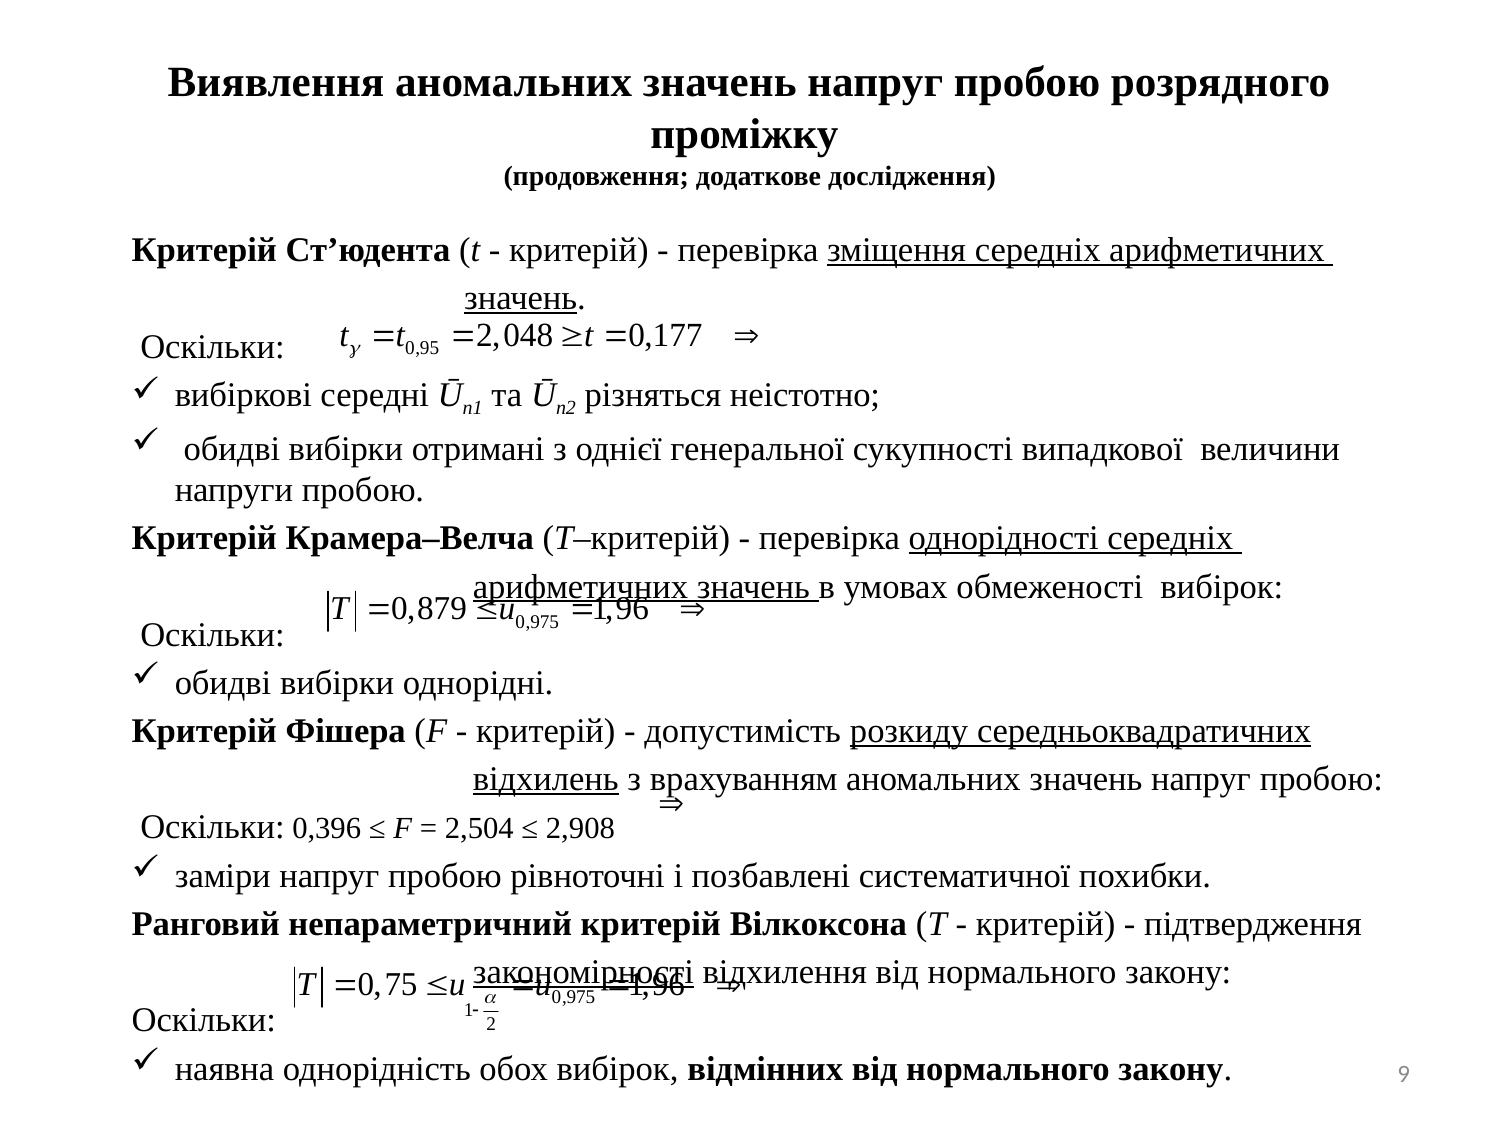

# Виявлення аномальних значень напруг пробою розрядного проміжку (продовження; додаткове дослідження)
Критерій Ст’юдента (t - критерій) - перевірка зміщення середніх арифметичних
 значень.
 Оскільки:
вибіркові середні Ūn1 та Ūn2 різняться неістотно;
 обидві вибірки отримані з однієї генеральної сукупності випадкової величини напруги пробою.
Критерій Крамера–Велча (Т–критерій) - перевірка однорідності середніх
 арифметичних значень в умовах обмеженості вибірок:
 Оскільки:
обидві вибірки однорідні.
Критерій Фішера (F - критерій) - допустимість розкиду середньоквадратичних
 відхилень з врахуванням аномальних значень напруг пробою:
 Оскільки: 0,396 ≤ F = 2,504 ≤ 2,908
заміри напруг пробою рівноточні і позбавлені систематичної похибки.
Ранговий непараметричний критерій Вілкоксона (Т - критерій) - підтвердження
 закономірності відхилення від нормального закону:
Оскільки:
наявна однорідність обох вибірок, відмінних від нормального закону.